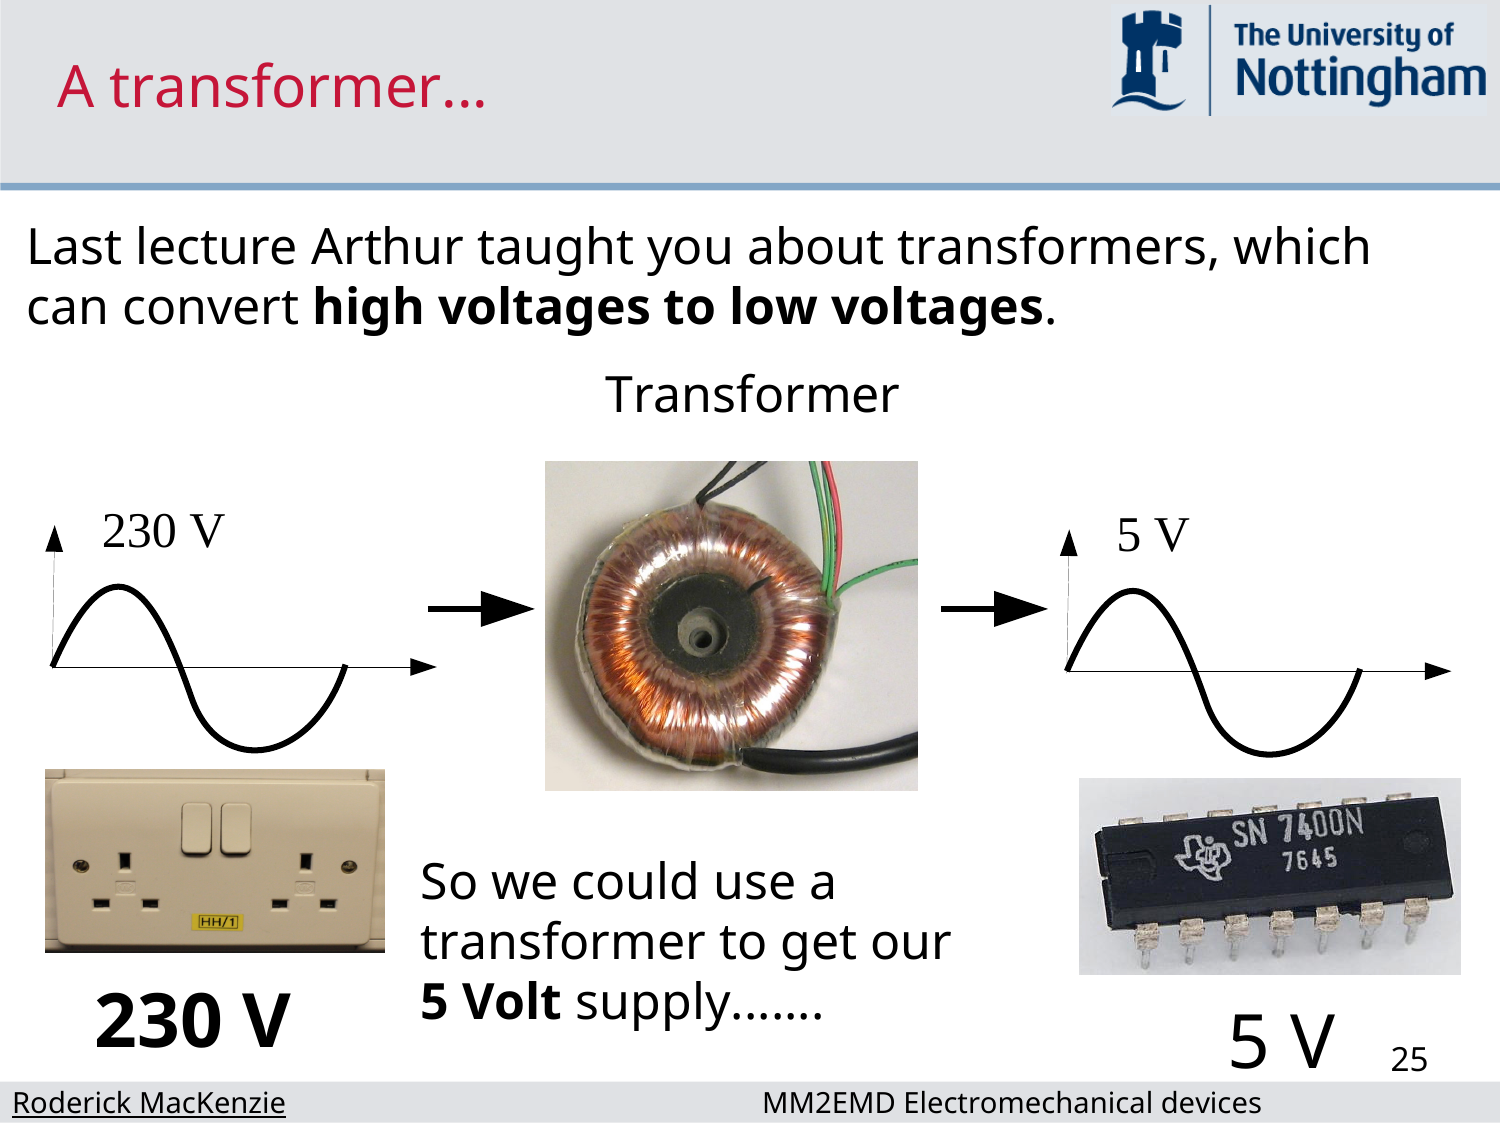

# A transformer...
Last lecture Arthur taught you about transformers, which can convert high voltages to low voltages.
Transformer
230 V
5 V
So we could use a transformer to get our 5 Volt supply.......
230 V
5 V